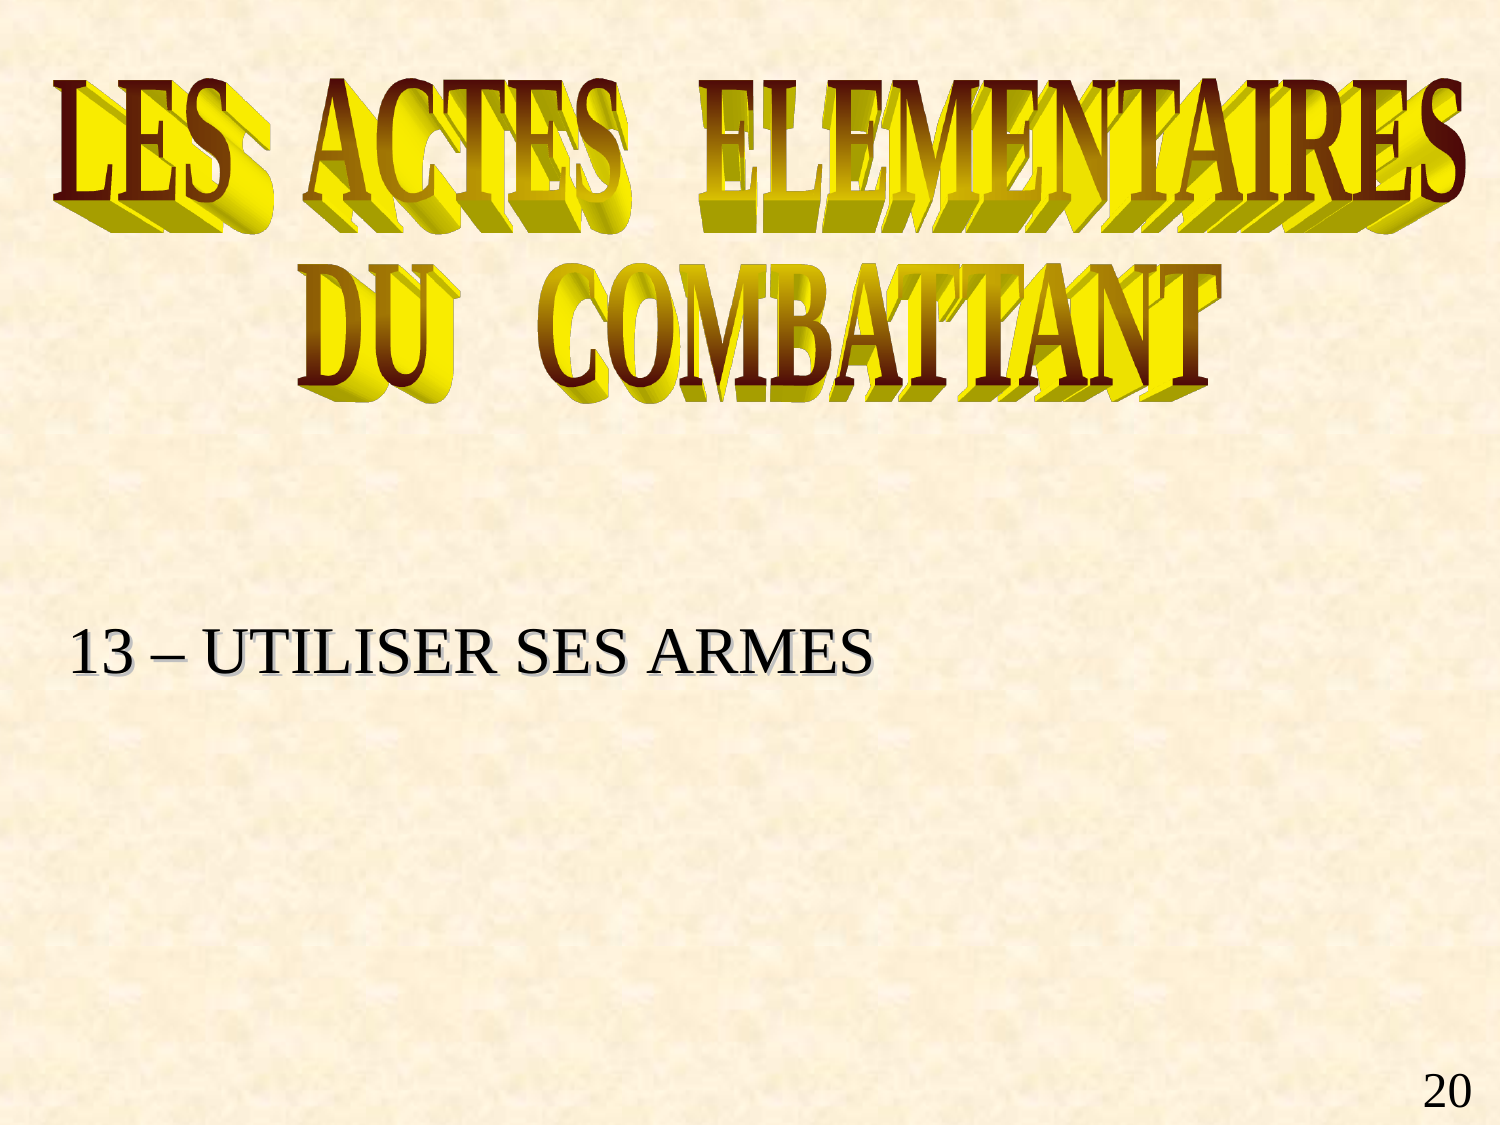

LES ACTES ELEMENTAIRES
DU COMBATTANT
13 – UTILISER SES ARMES
20